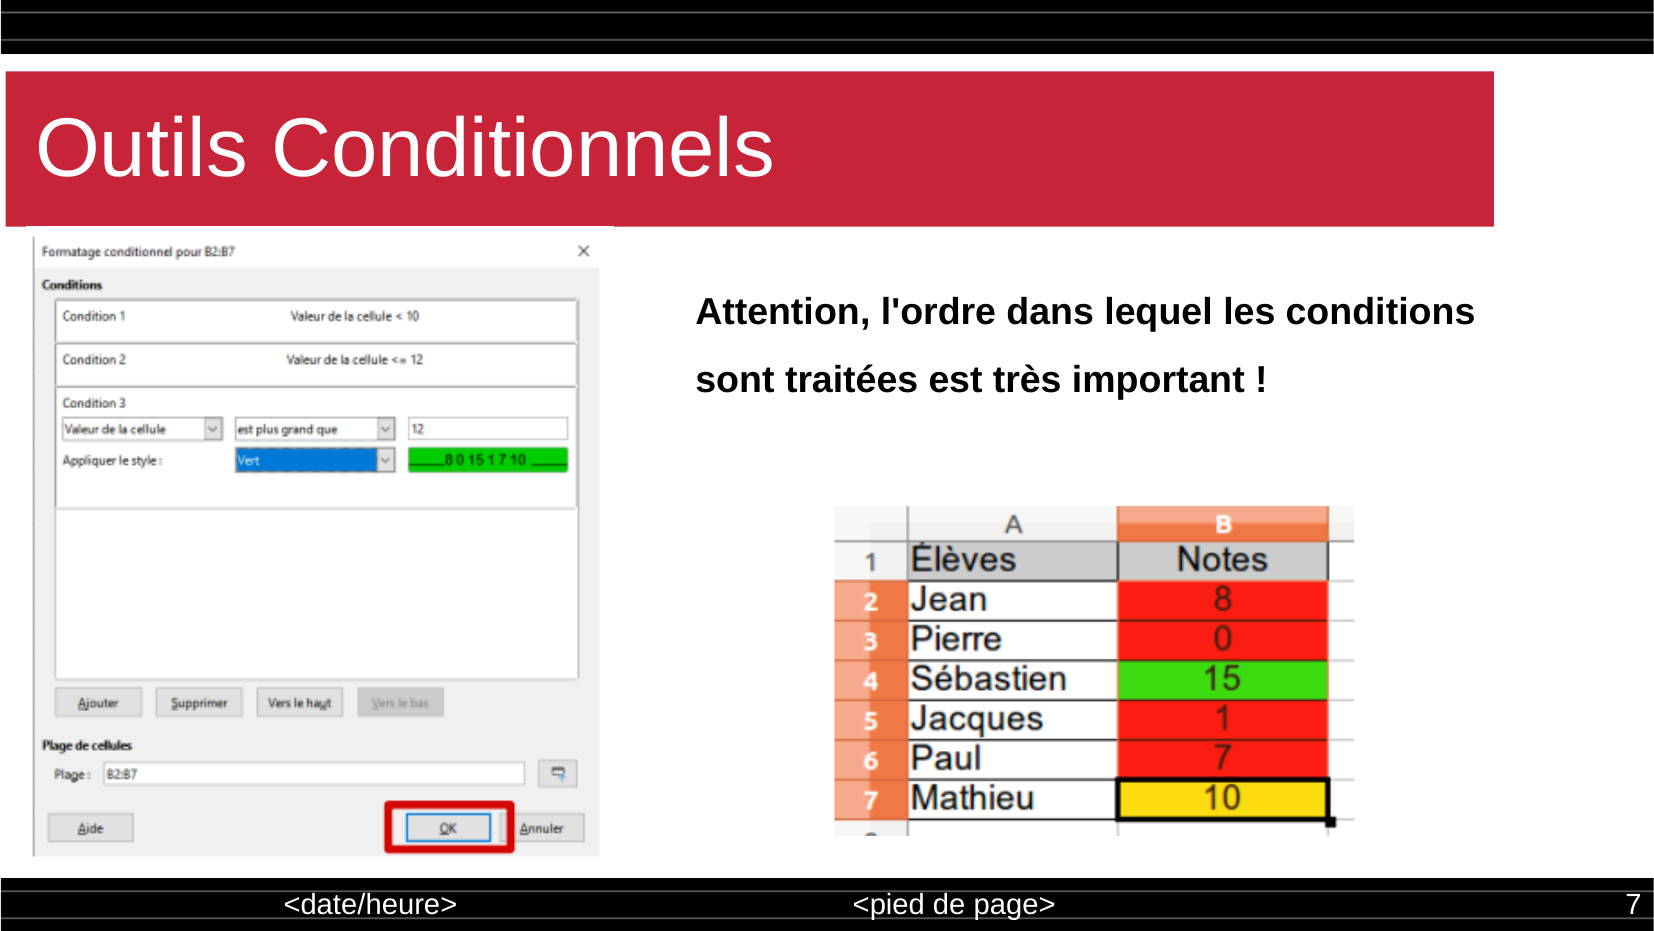

Outils Conditionnels
Attention, l'ordre dans lequel les conditions sont traitées est très important !